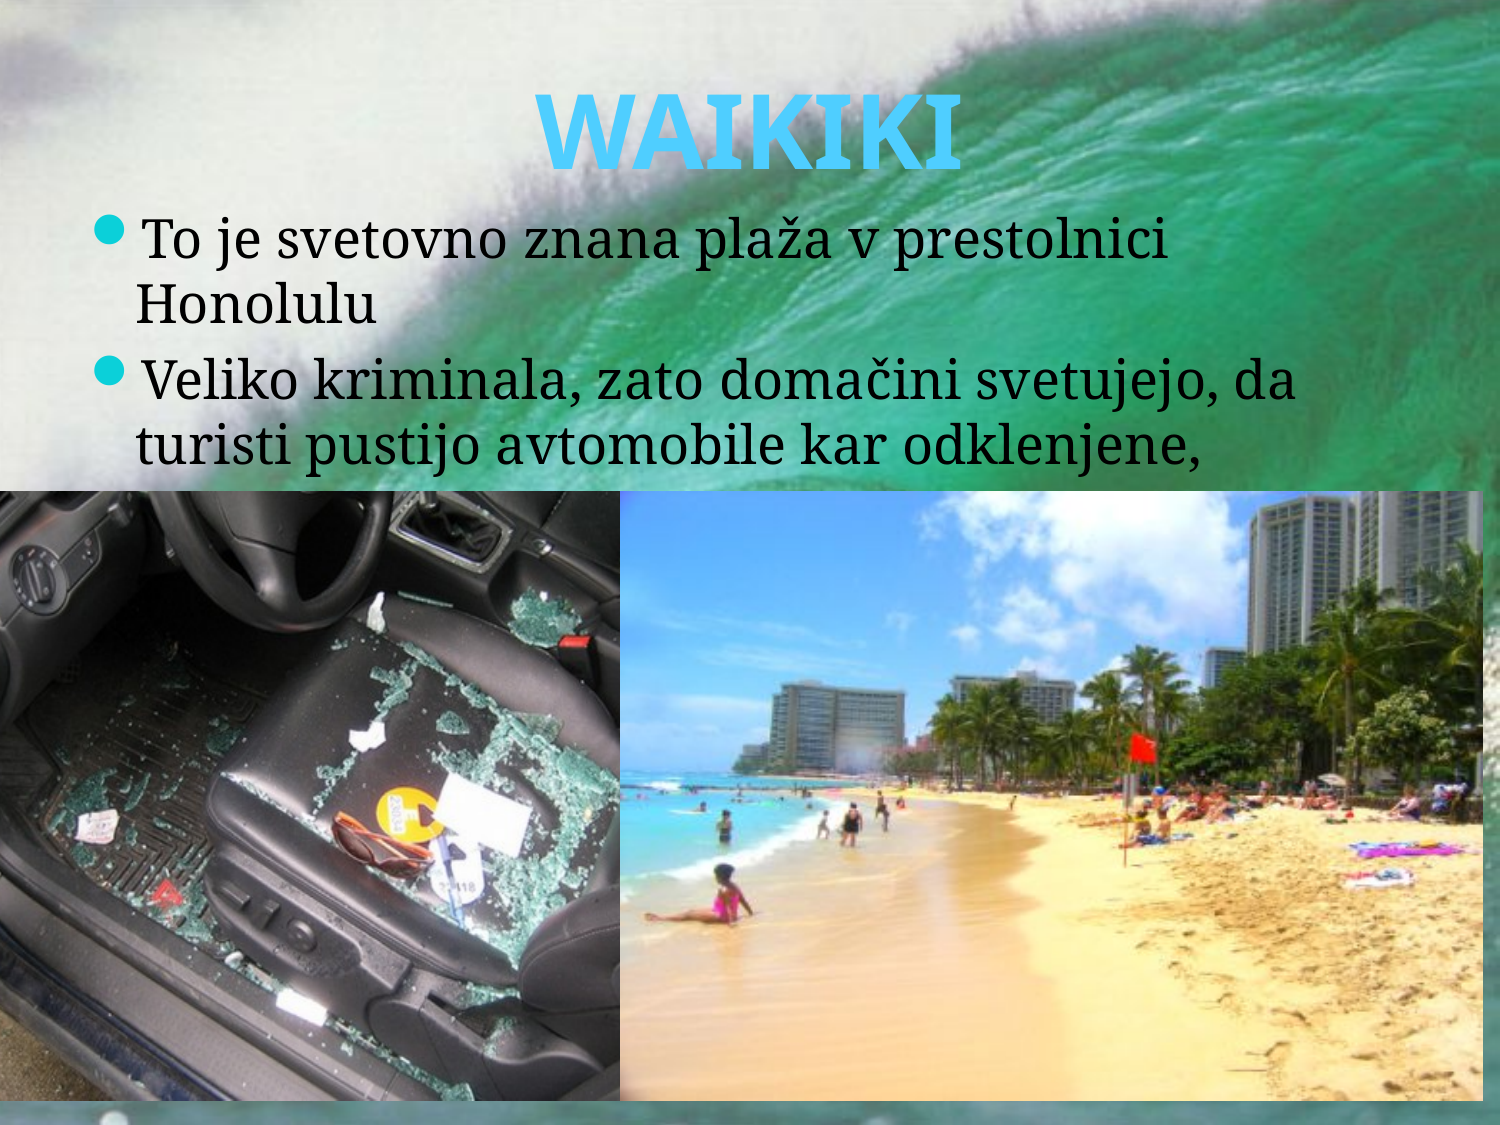

# WAIKIKI
To je svetovno znana plaža v prestolnici Honolulu
Veliko kriminala, zato domačini svetujejo, da turisti pustijo avtomobile kar odklenjene,
	sicer se zna zgoditi, da jih pričaka razbito okno.